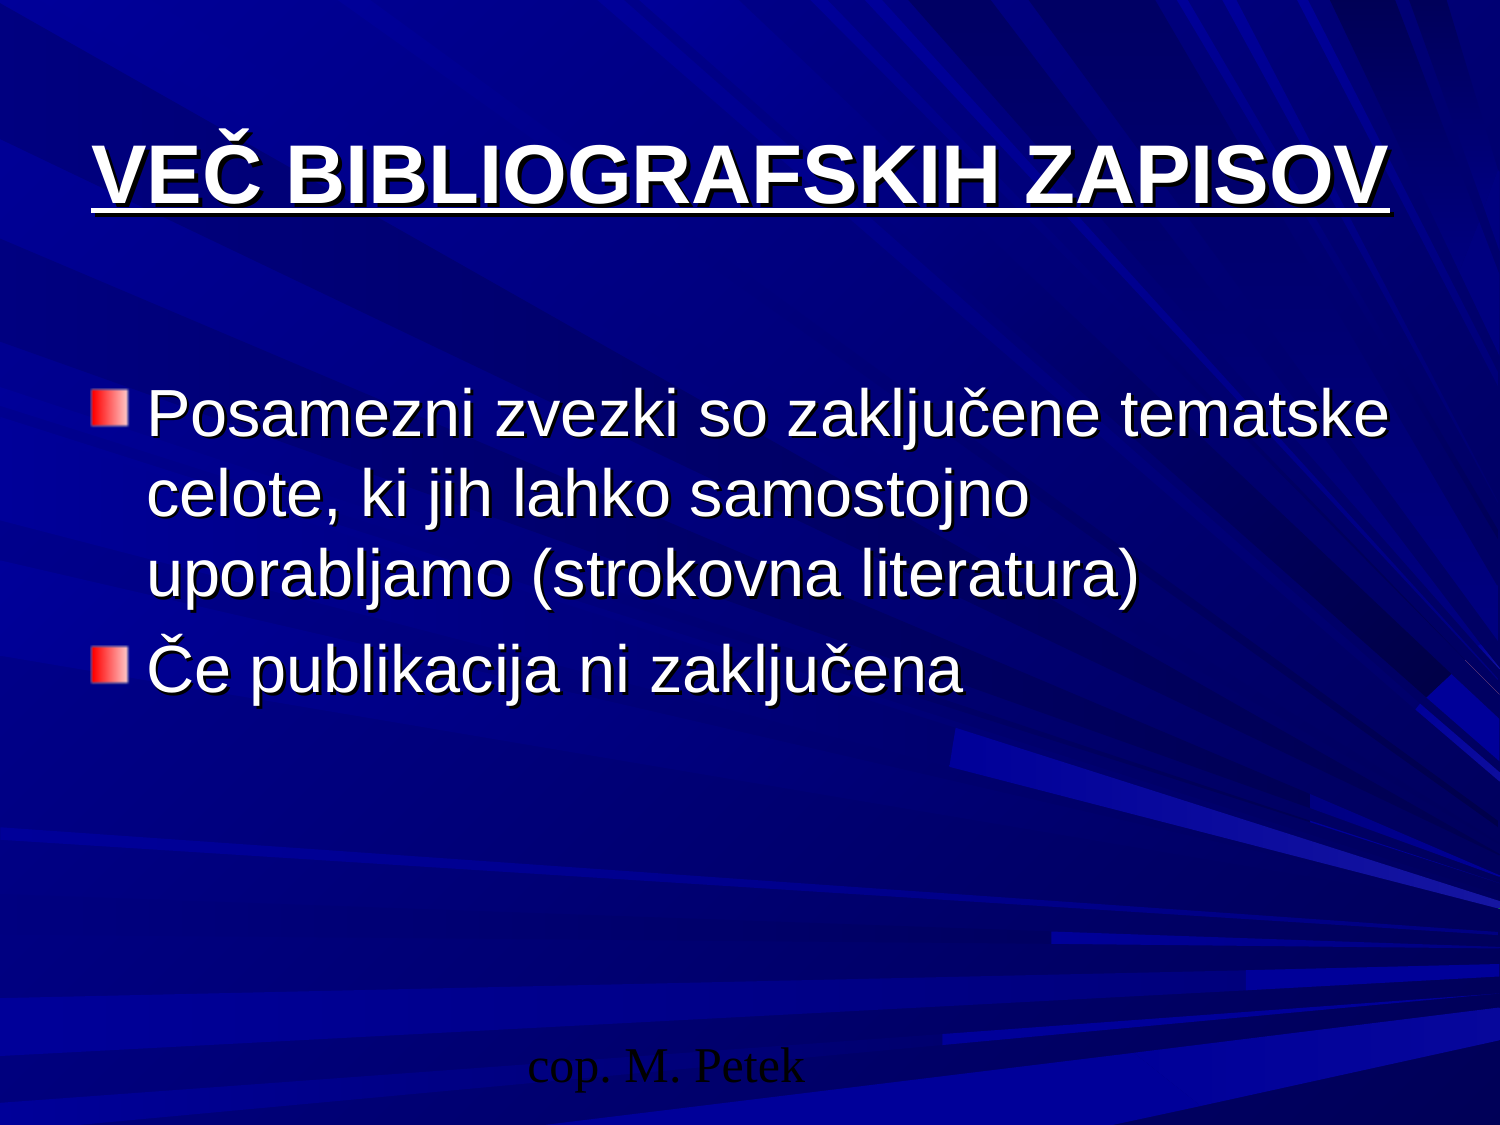

# VEČ BIBLIOGRAFSKIH ZAPISOV
Posamezni zvezki so zaključene tematske celote, ki jih lahko samostojno uporabljamo (strokovna literatura)
Če publikacija ni zaključena
cop. M. Petek